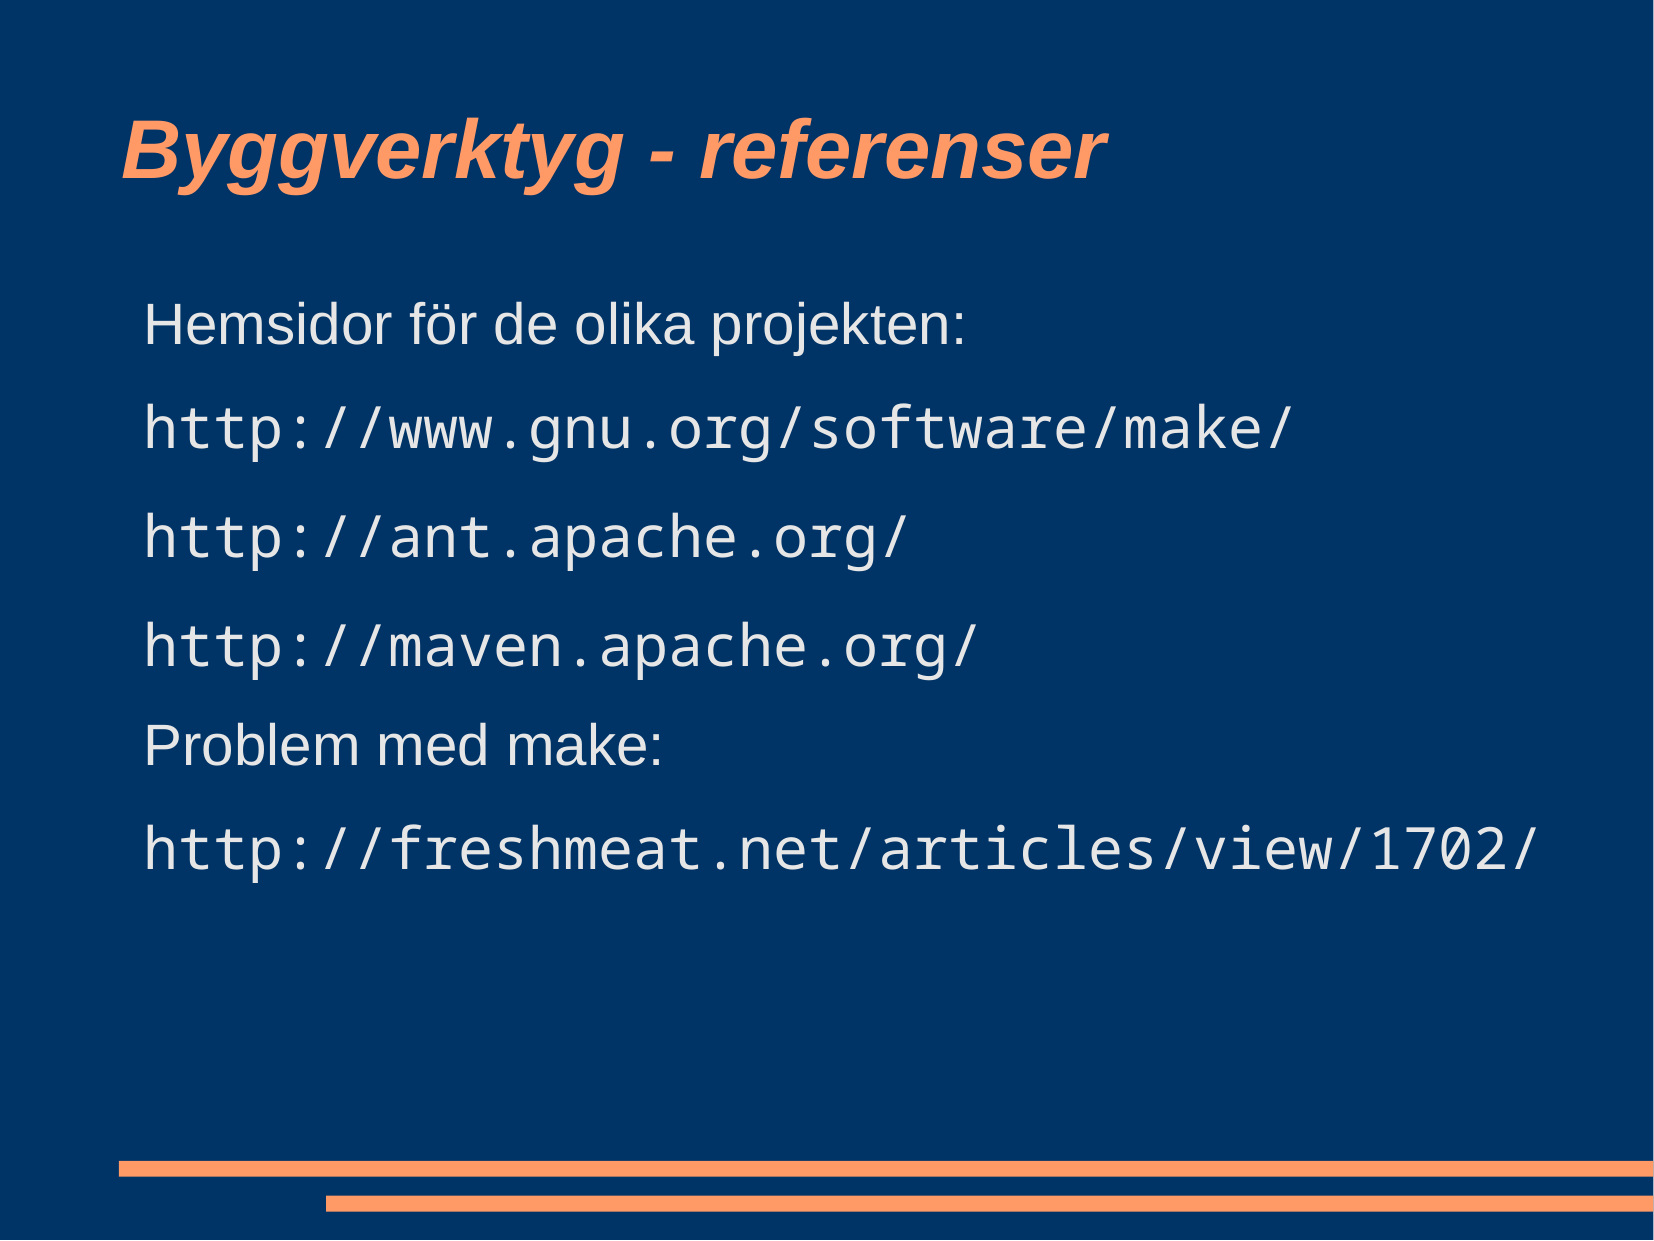

# Byggverktyg - referenser
Hemsidor för de olika projekten:
http://www.gnu.org/software/make/
http://ant.apache.org/
http://maven.apache.org/
Problem med make:
http://freshmeat.net/articles/view/1702/